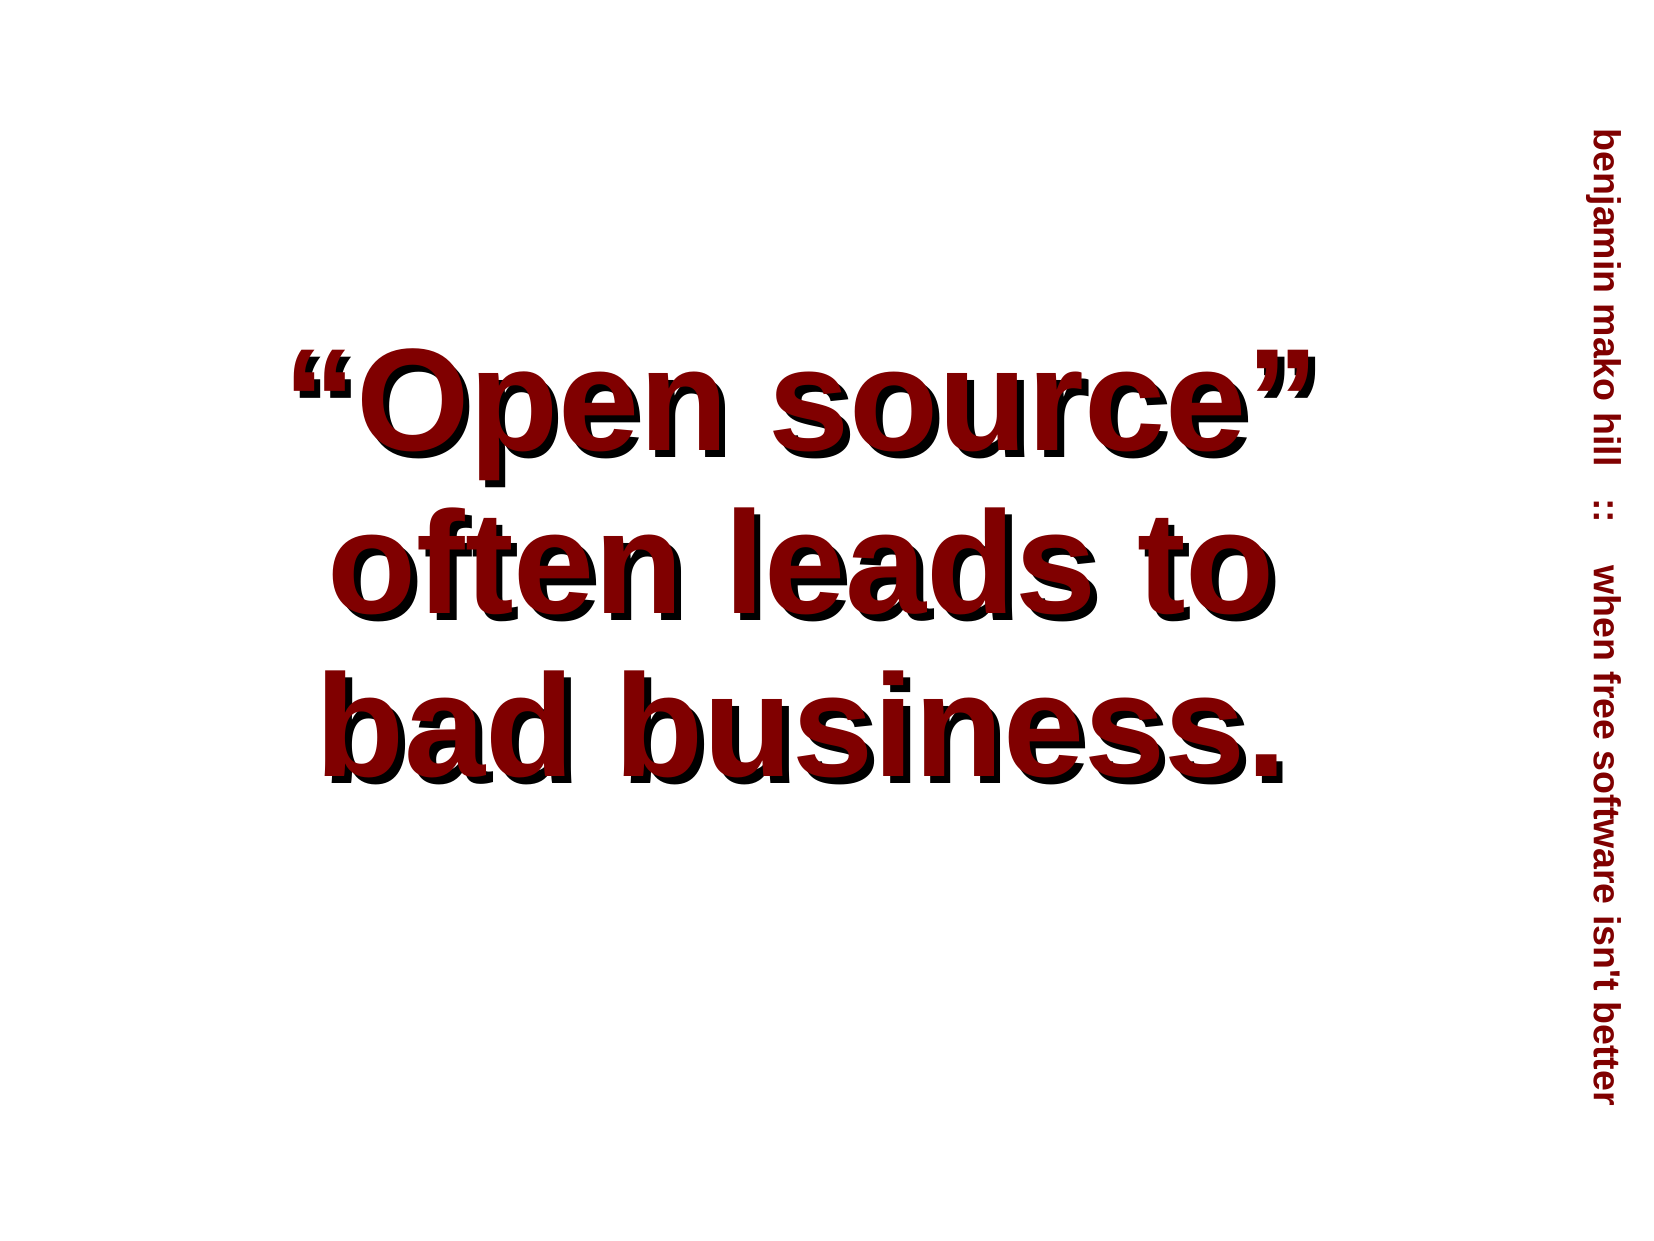

# “Open source”
often leads to
bad business.